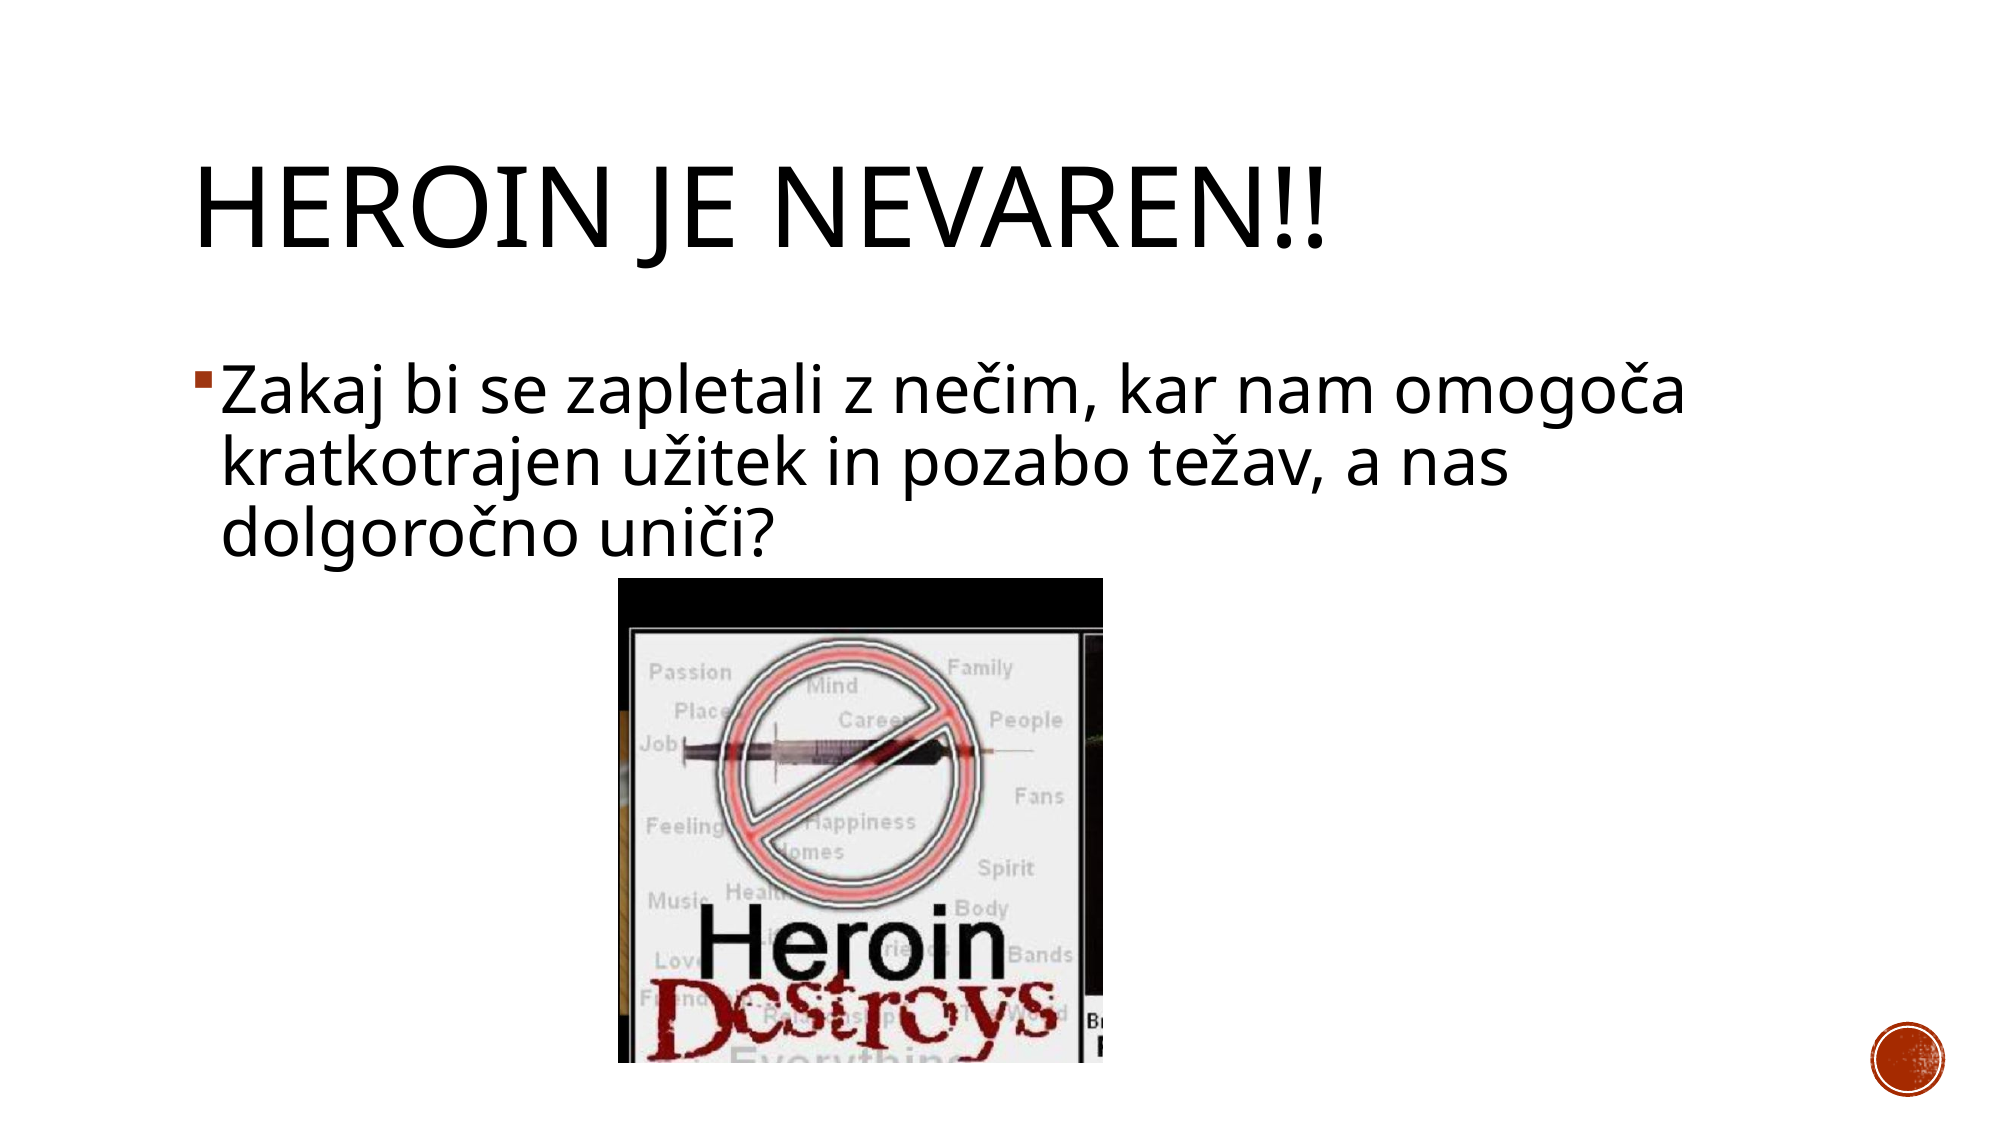

# Heroin je nevaren!!
Zakaj bi se zapletali z nečim, kar nam omogoča kratkotrajen užitek in pozabo težav, a nas dolgoročno uniči?